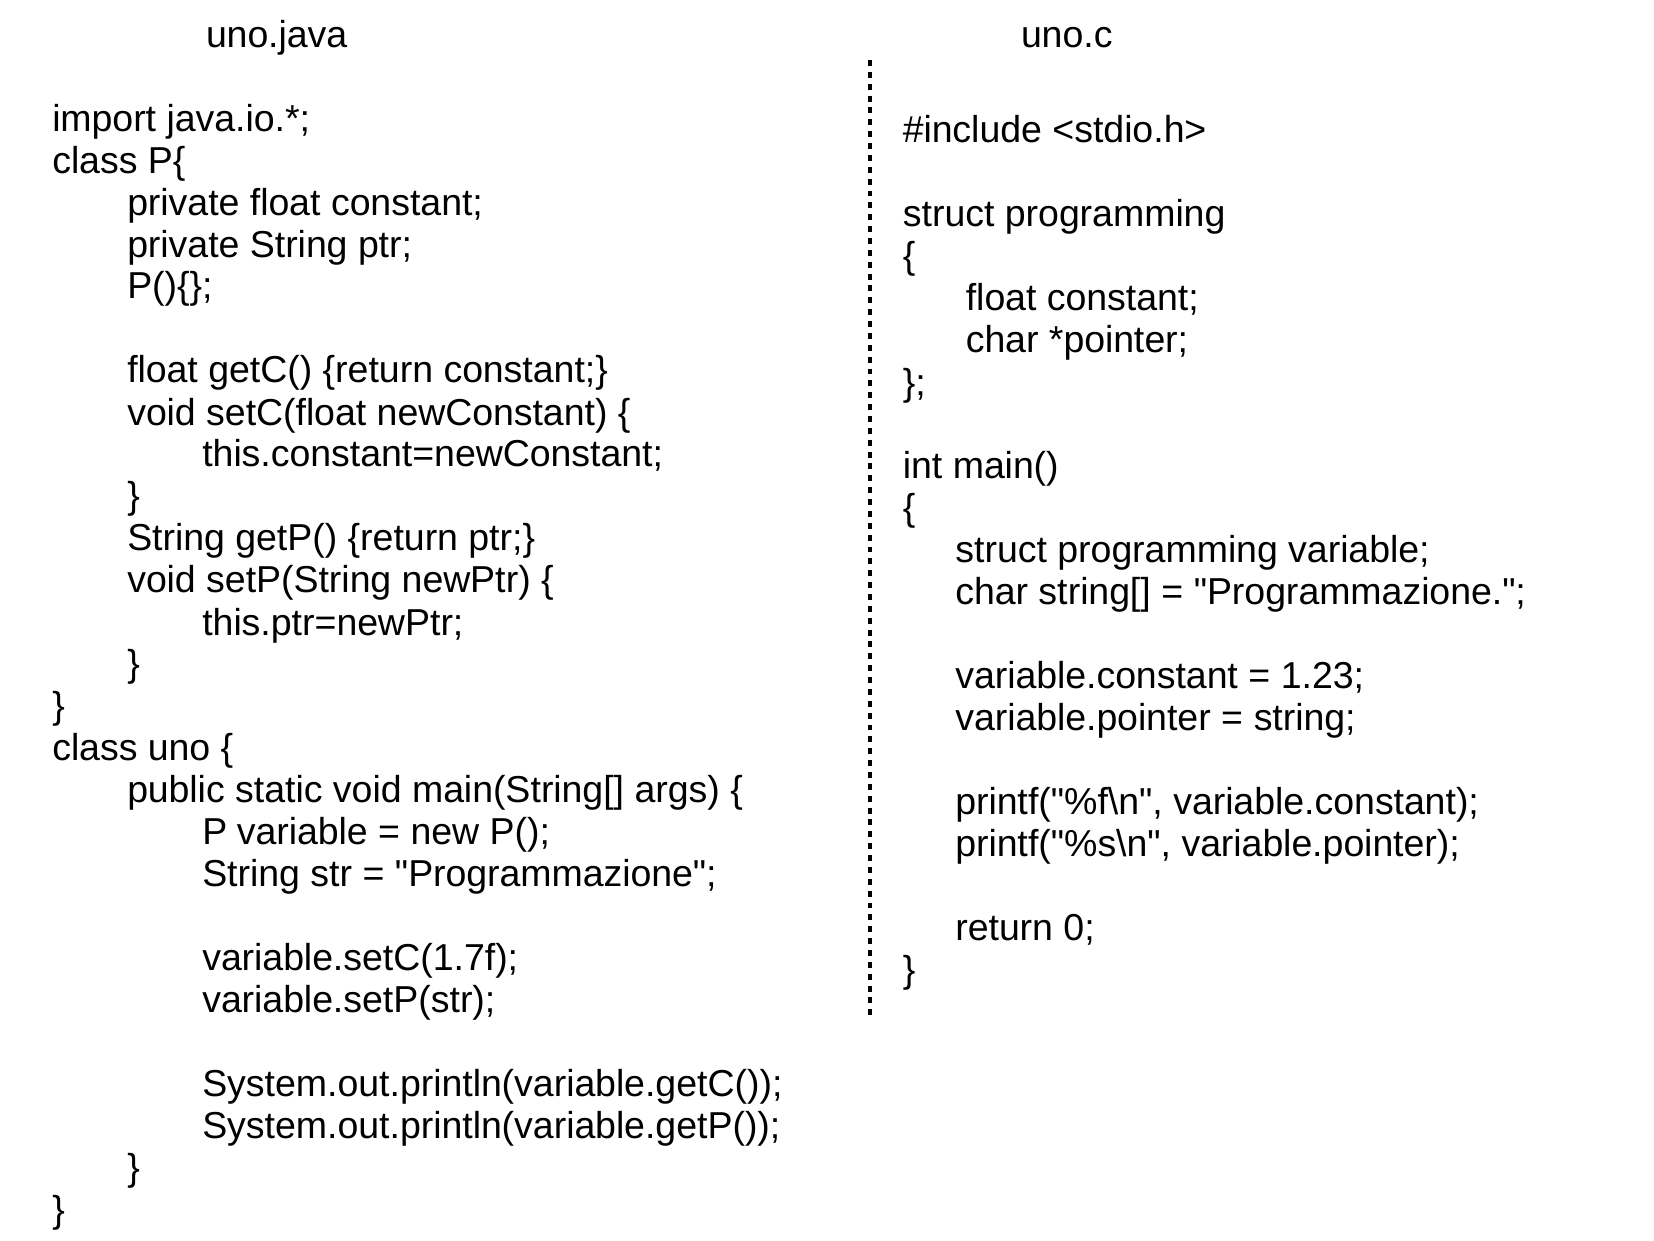

uno.java
uno.c
import java.io.*;
class P{
	private float constant;
	private String ptr;
	P(){};
	float getC() {return constant;}
	void setC(float newConstant) {
		this.constant=newConstant;
	}
	String getP() {return ptr;}
	void setP(String newPtr) {
		this.ptr=newPtr;
	}
}
class uno {
	public static void main(String[] args) {
		P variable = new P();
		String str = "Programmazione";
		variable.setC(1.7f);
		variable.setP(str);
		System.out.println(variable.getC());
		System.out.println(variable.getP());
	}
}
#include <stdio.h>
struct programming
{
 float constant;
 char *pointer;
};
int main()
{
 struct programming variable;
 char string[] = "Programmazione.";
 variable.constant = 1.23;
 variable.pointer = string;
 printf("%f\n", variable.constant);
 printf("%s\n", variable.pointer);
 return 0;
}